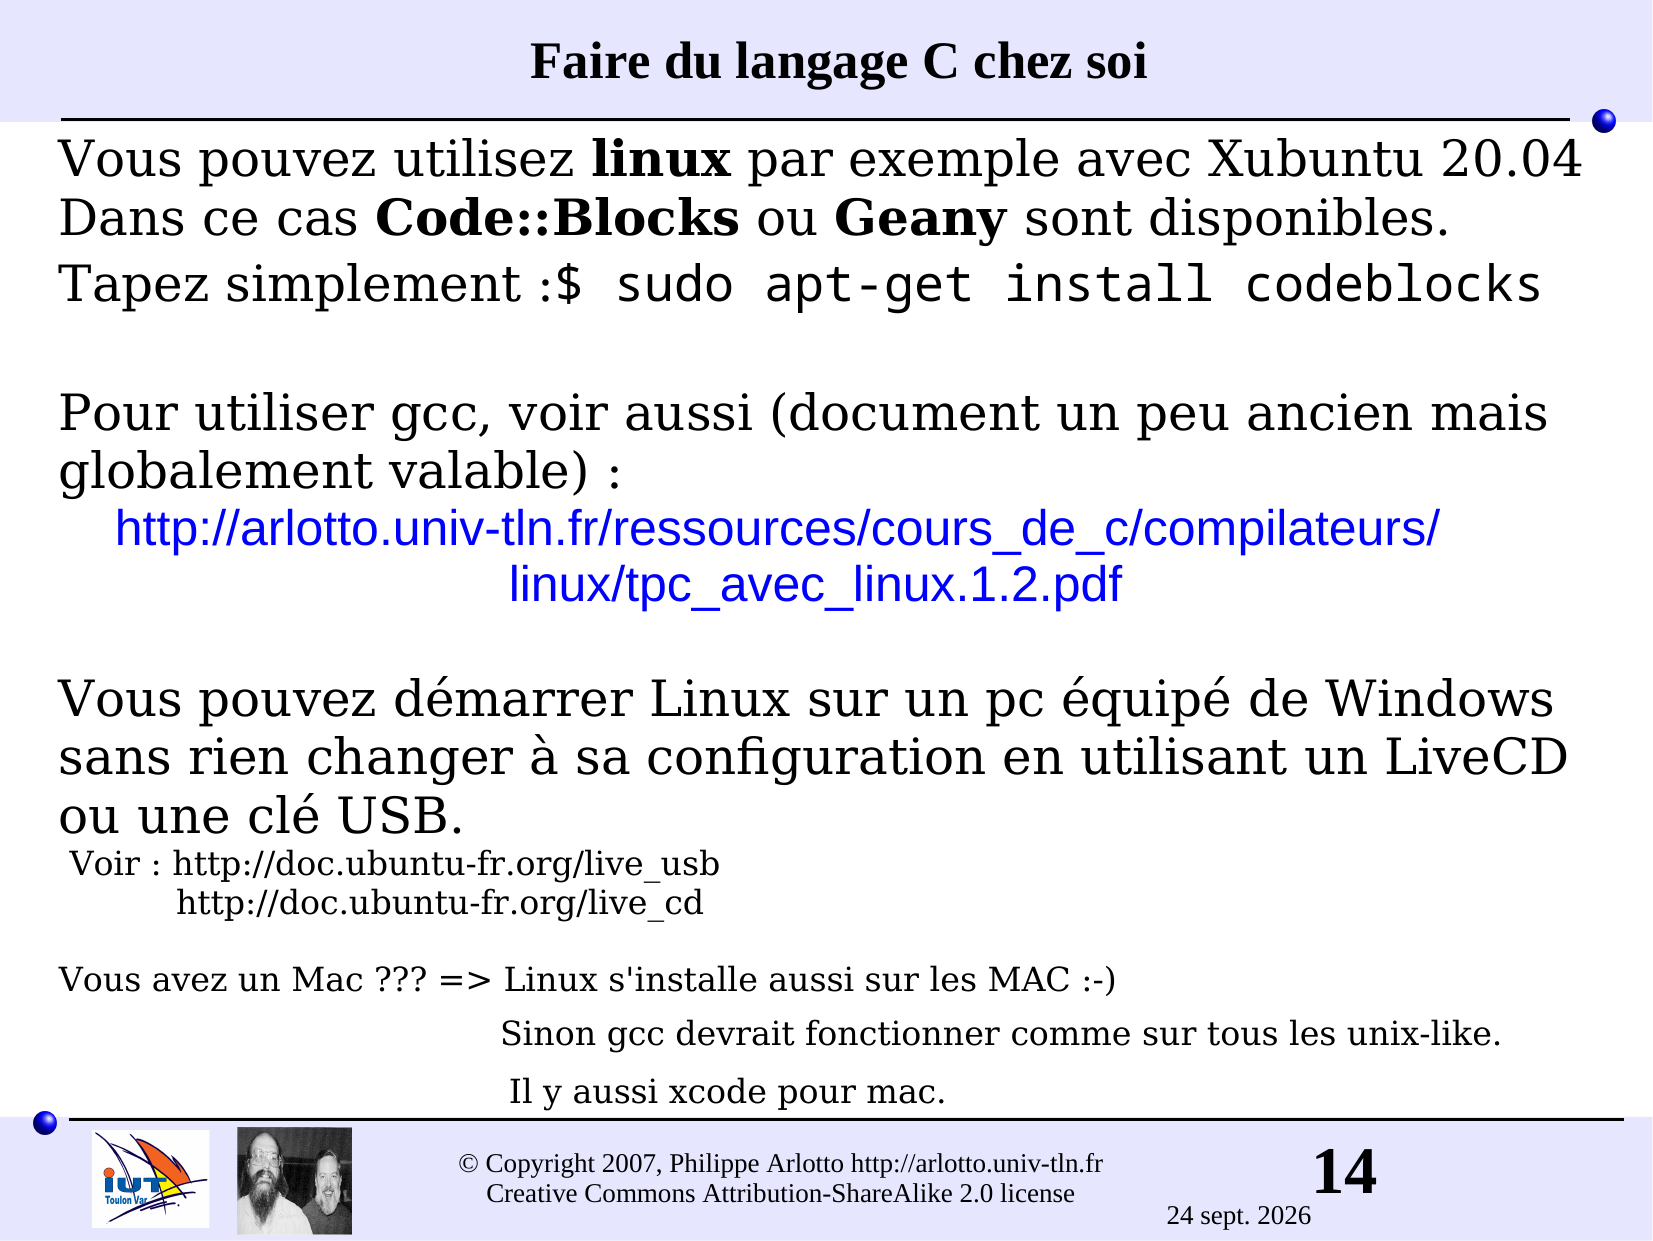

# Faire du langage C chez soi
Vous pouvez utilisez linux par exemple avec Xubuntu 20.04
Dans ce cas Code::Blocks ou Geany sont disponibles.
Tapez simplement :$ sudo apt-get install codeblocks
Pour utiliser gcc, voir aussi (document un peu ancien mais globalement valable) :
 http://arlotto.univ-tln.fr/ressources/cours_de_c/compilateurs/
						linux/tpc_avec_linux.1.2.pdf
Vous pouvez démarrer Linux sur un pc équipé de Windows
sans rien changer à sa configuration en utilisant un LiveCD ou une clé USB.
 Voir : http://doc.ubuntu-fr.org/live_usb
	 http://doc.ubuntu-fr.org/live_cd
Vous avez un Mac ??? => Linux s'installe aussi sur les MAC :-)
 Sinon gcc devrait fonctionner comme sur tous les unix-like.
						Il y aussi xcode pour mac.